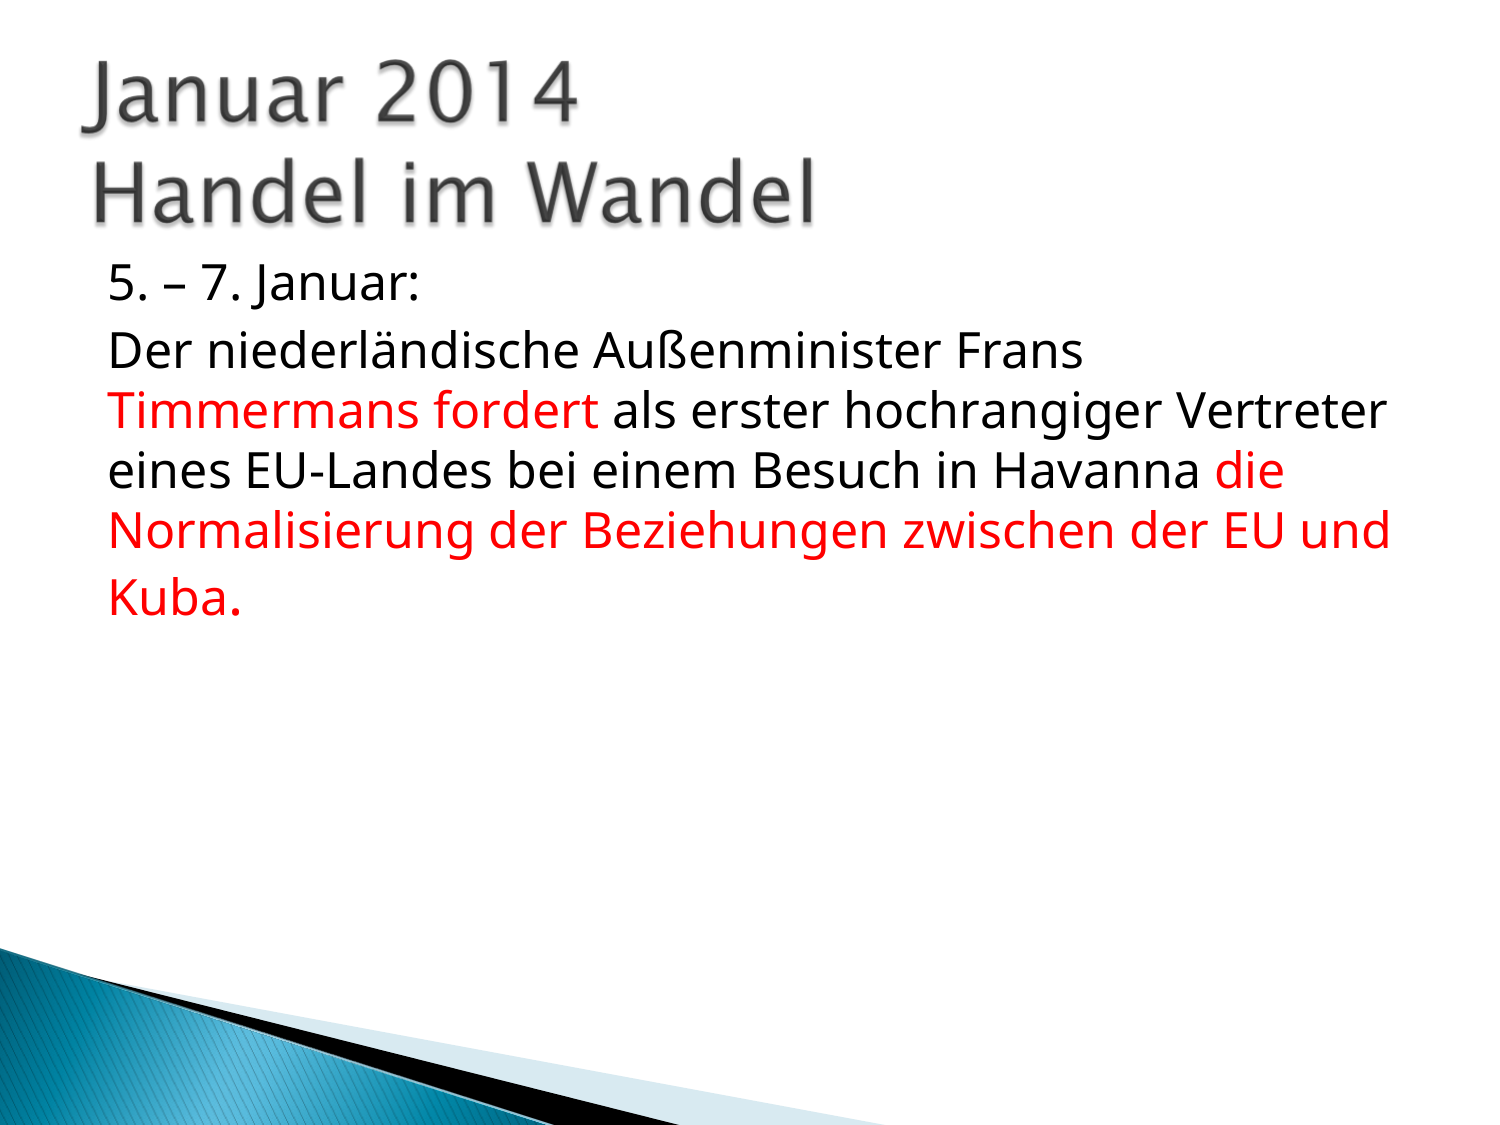

# 5. – 7. Januar:
Der niederländische Außenminister Frans Timmermans fordert als erster hochrangiger Vertreter eines EU-Landes bei einem Besuch in Havanna die Normalisierung der Beziehungen zwischen der EU und Kuba.